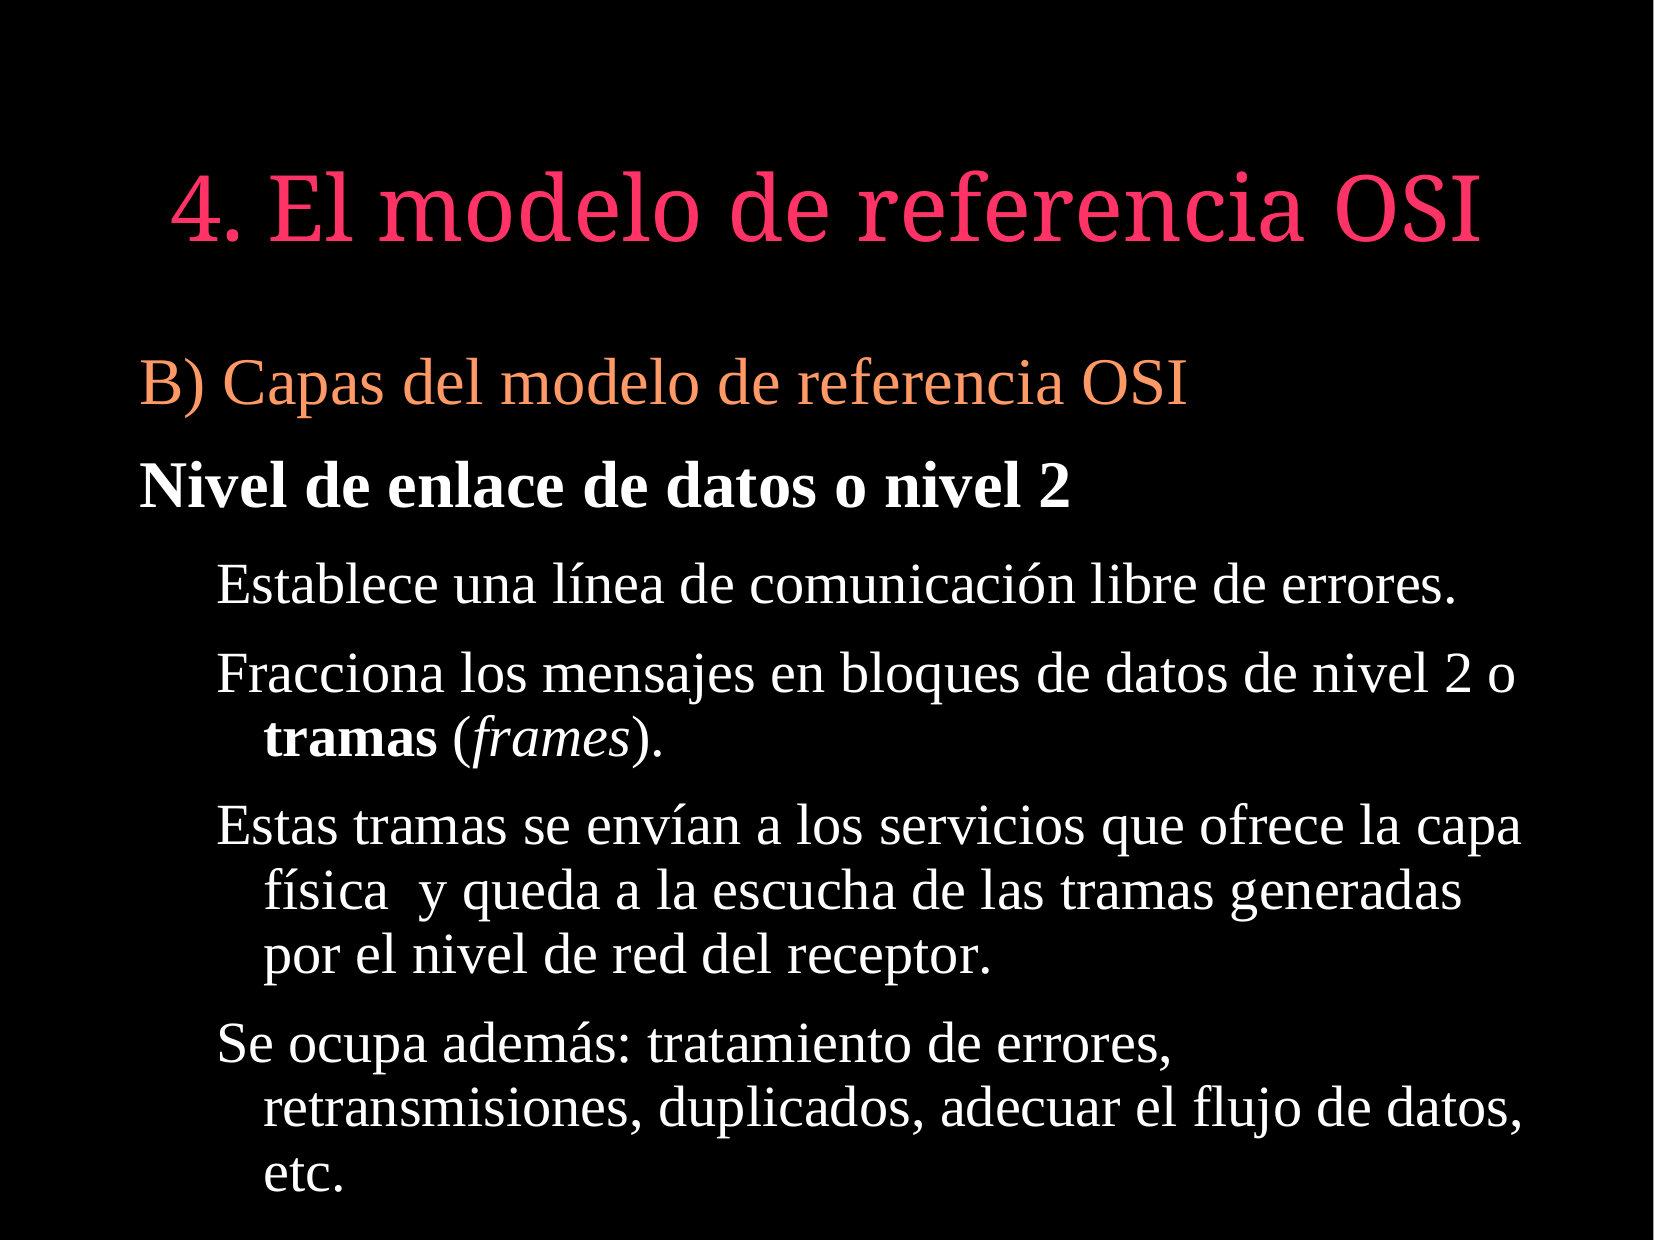

# 4. El modelo de referencia OSI
B) Capas del modelo de referencia OSI
Nivel de enlace de datos o nivel 2
Establece una línea de comunicación libre de errores.
Fracciona los mensajes en bloques de datos de nivel 2 o tramas (frames).
Estas tramas se envían a los servicios que ofrece la capa física y queda a la escucha de las tramas generadas por el nivel de red del receptor.
Se ocupa además: tratamiento de errores, retransmisiones, duplicados, adecuar el flujo de datos, etc.